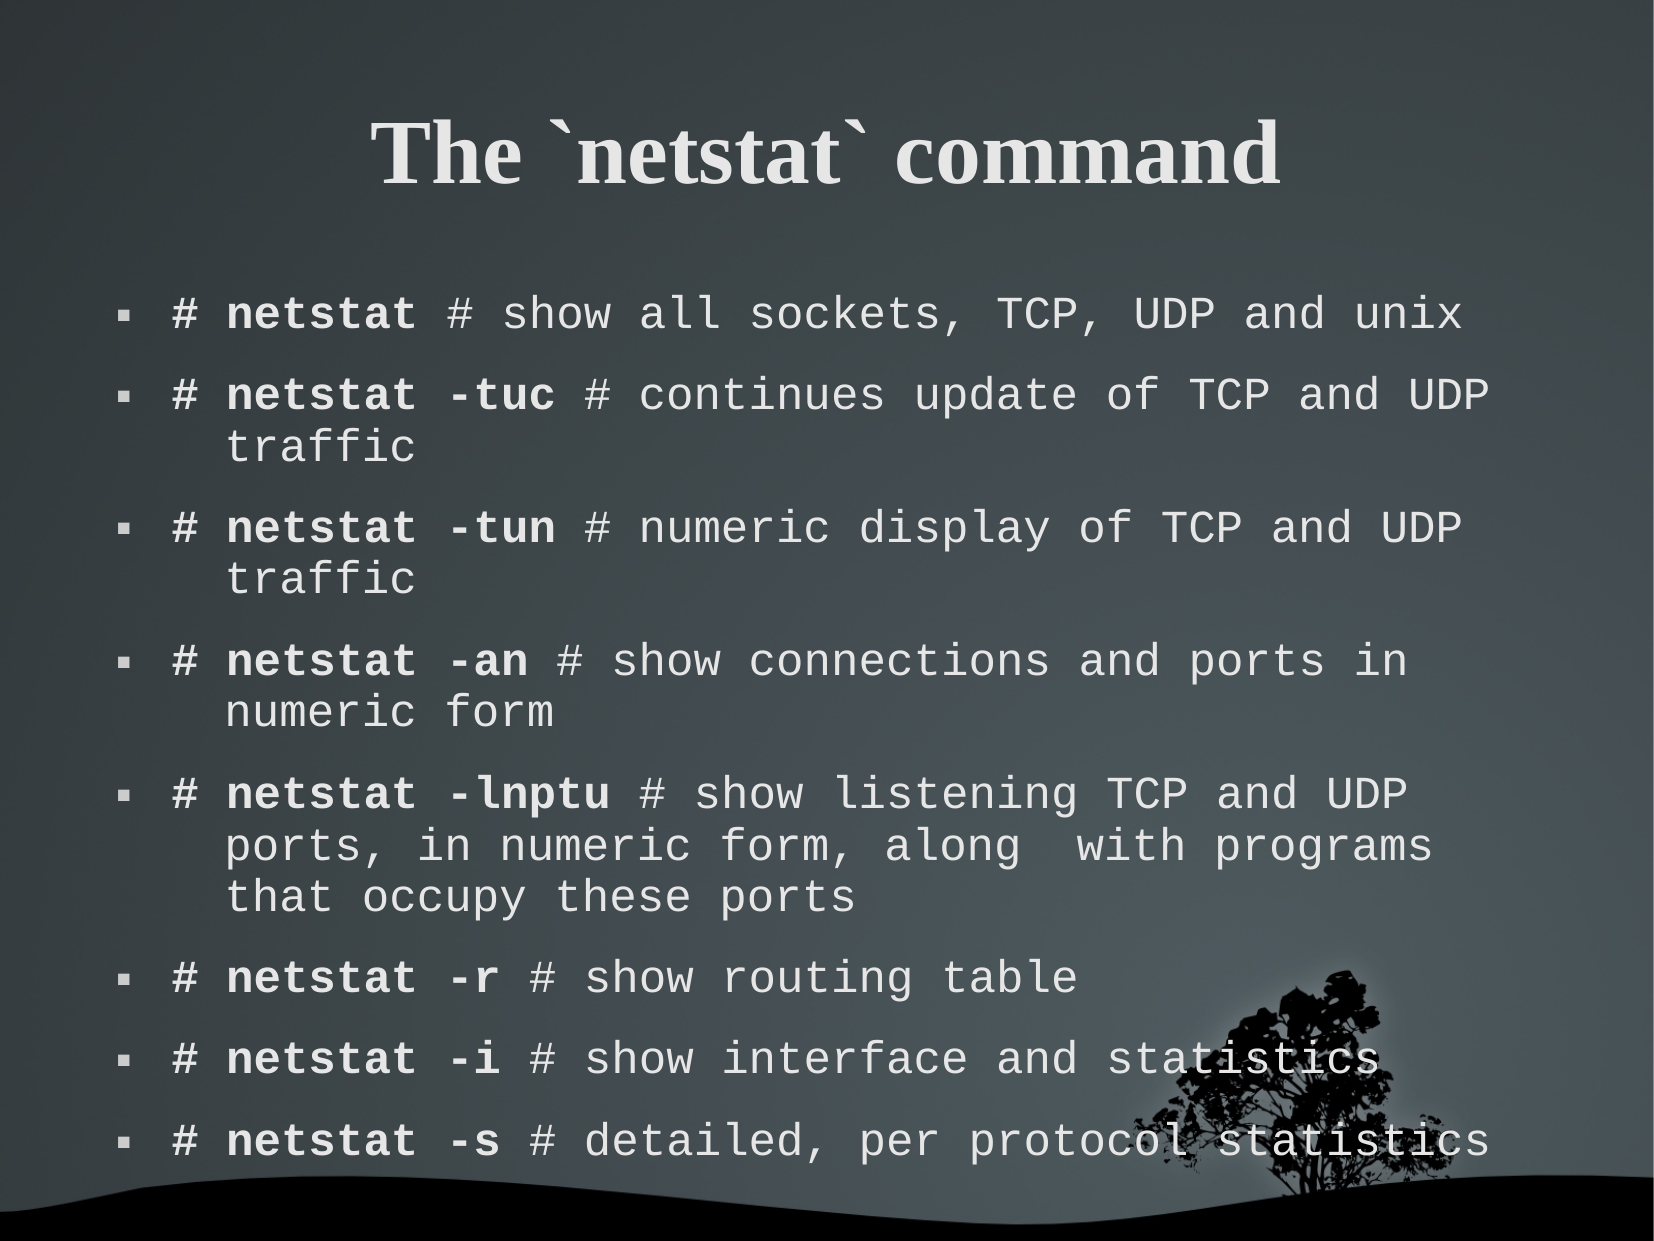

The `netstat` command
# # netstat # show all sockets, TCP, UDP and unix
# netstat -tuc # continues update of TCP and UDP traffic
# netstat -tun # numeric display of TCP and UDP traffic
# netstat -an # show connections and ports in numeric form
# netstat -lnptu # show listening TCP and UDP ports, in numeric form, along with programs that occupy these ports
# netstat -r # show routing table
# netstat -i # show interface and statistics
# netstat -s # detailed, per protocol statistics